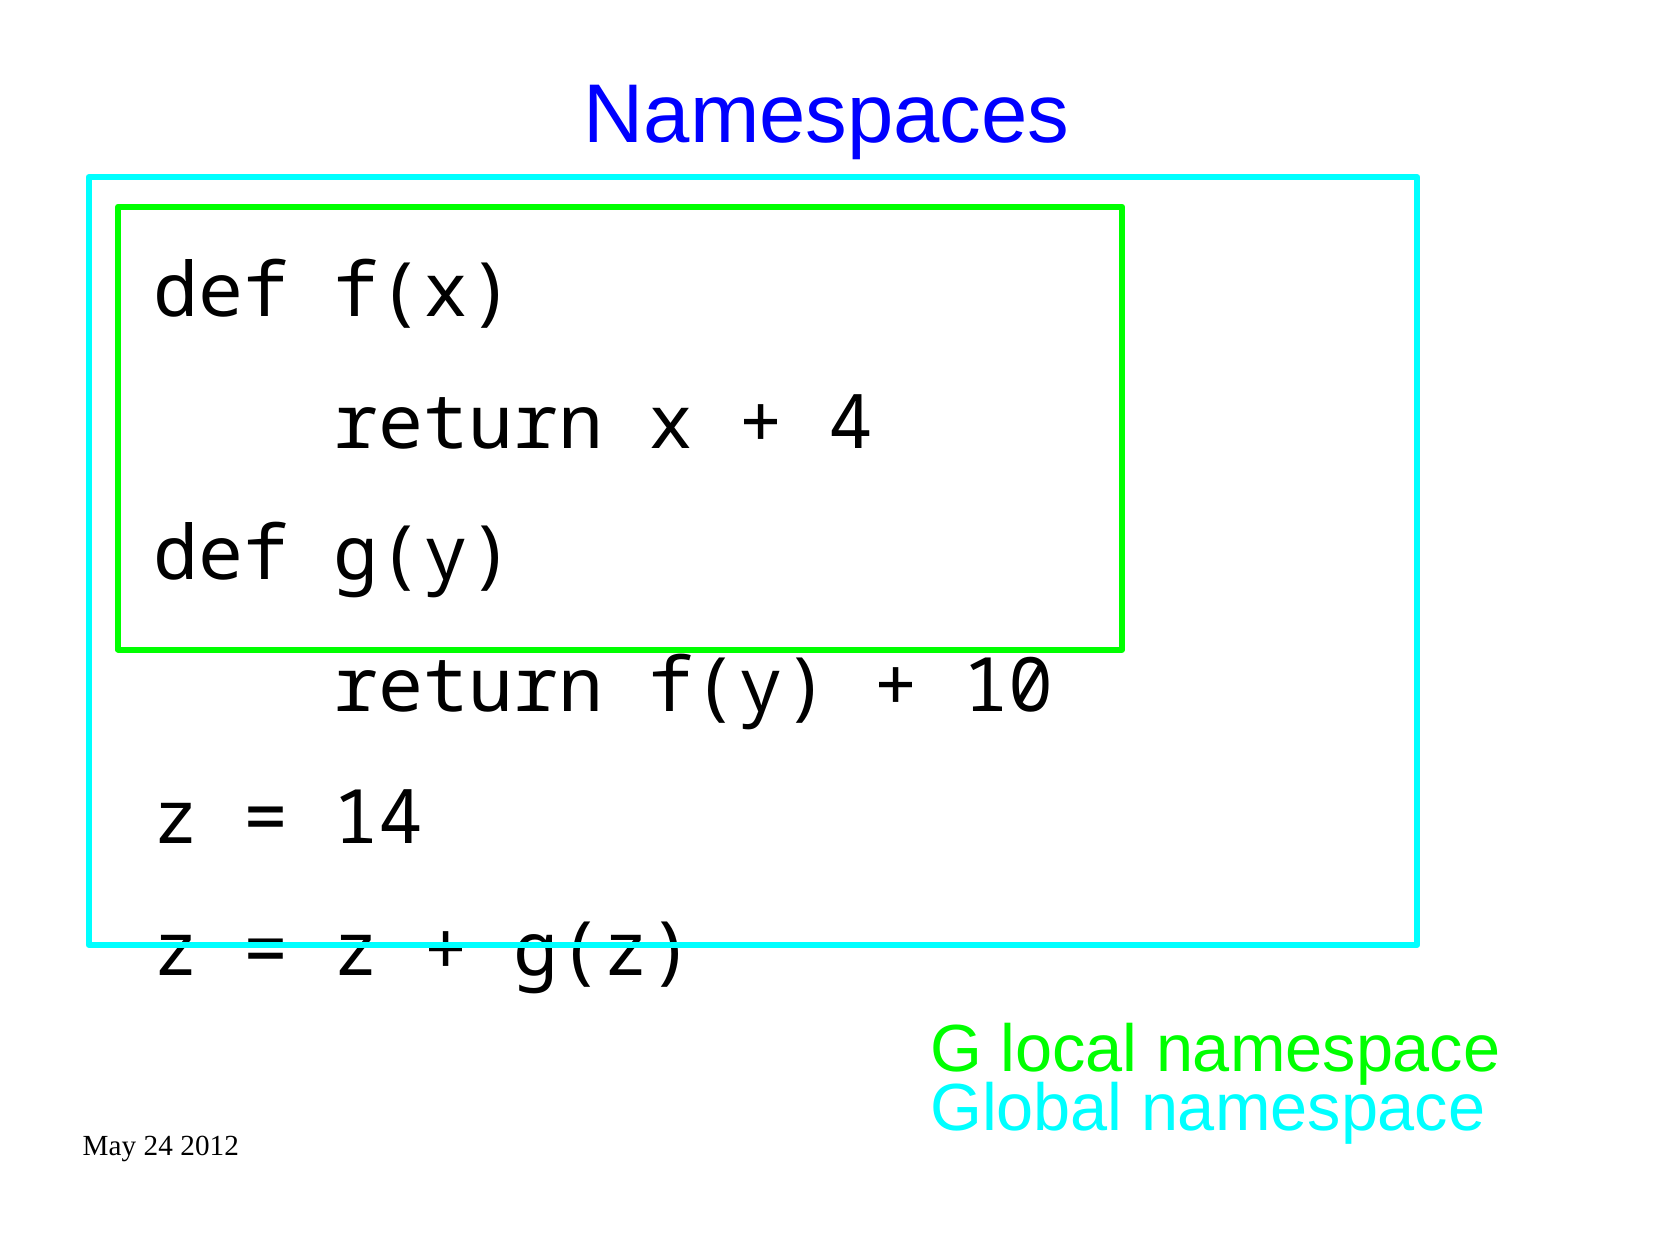

# Namespaces
def f(x)
 return x + 4
def g(y)
 return f(y) + 10
z = 14
z = z + g(z)
G local namespace
Global namespace
May 24 2012